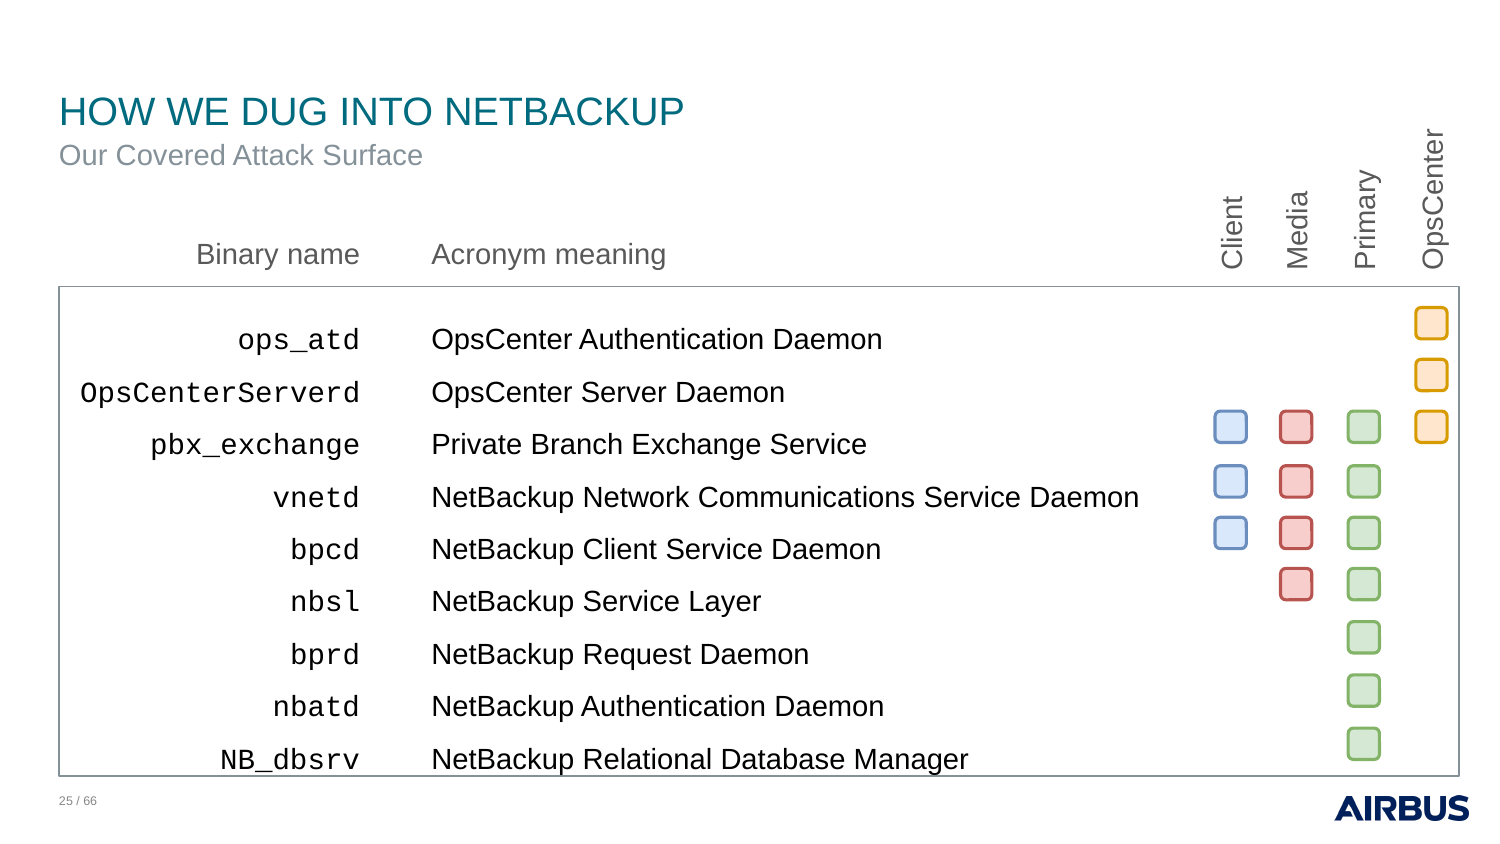

# HOW WE DUG INTO NETBACKUP Our Covered Attack Surface
OpsCenter
Client
Primary
Media
Binary name
Acronym meaning
ops_atd
OpsCenterServerd
pbx_exchange
vnetd
bpcd
nbsl
bprd
nbatd
NB_dbsrv
OpsCenter Authentication Daemon
OpsCenter Server Daemon
Private Branch Exchange Service
NetBackup Network Communications Service Daemon
NetBackup Client Service Daemon
NetBackup Service Layer
NetBackup Request Daemon
NetBackup Authentication Daemon
NetBackup Relational Database Manager